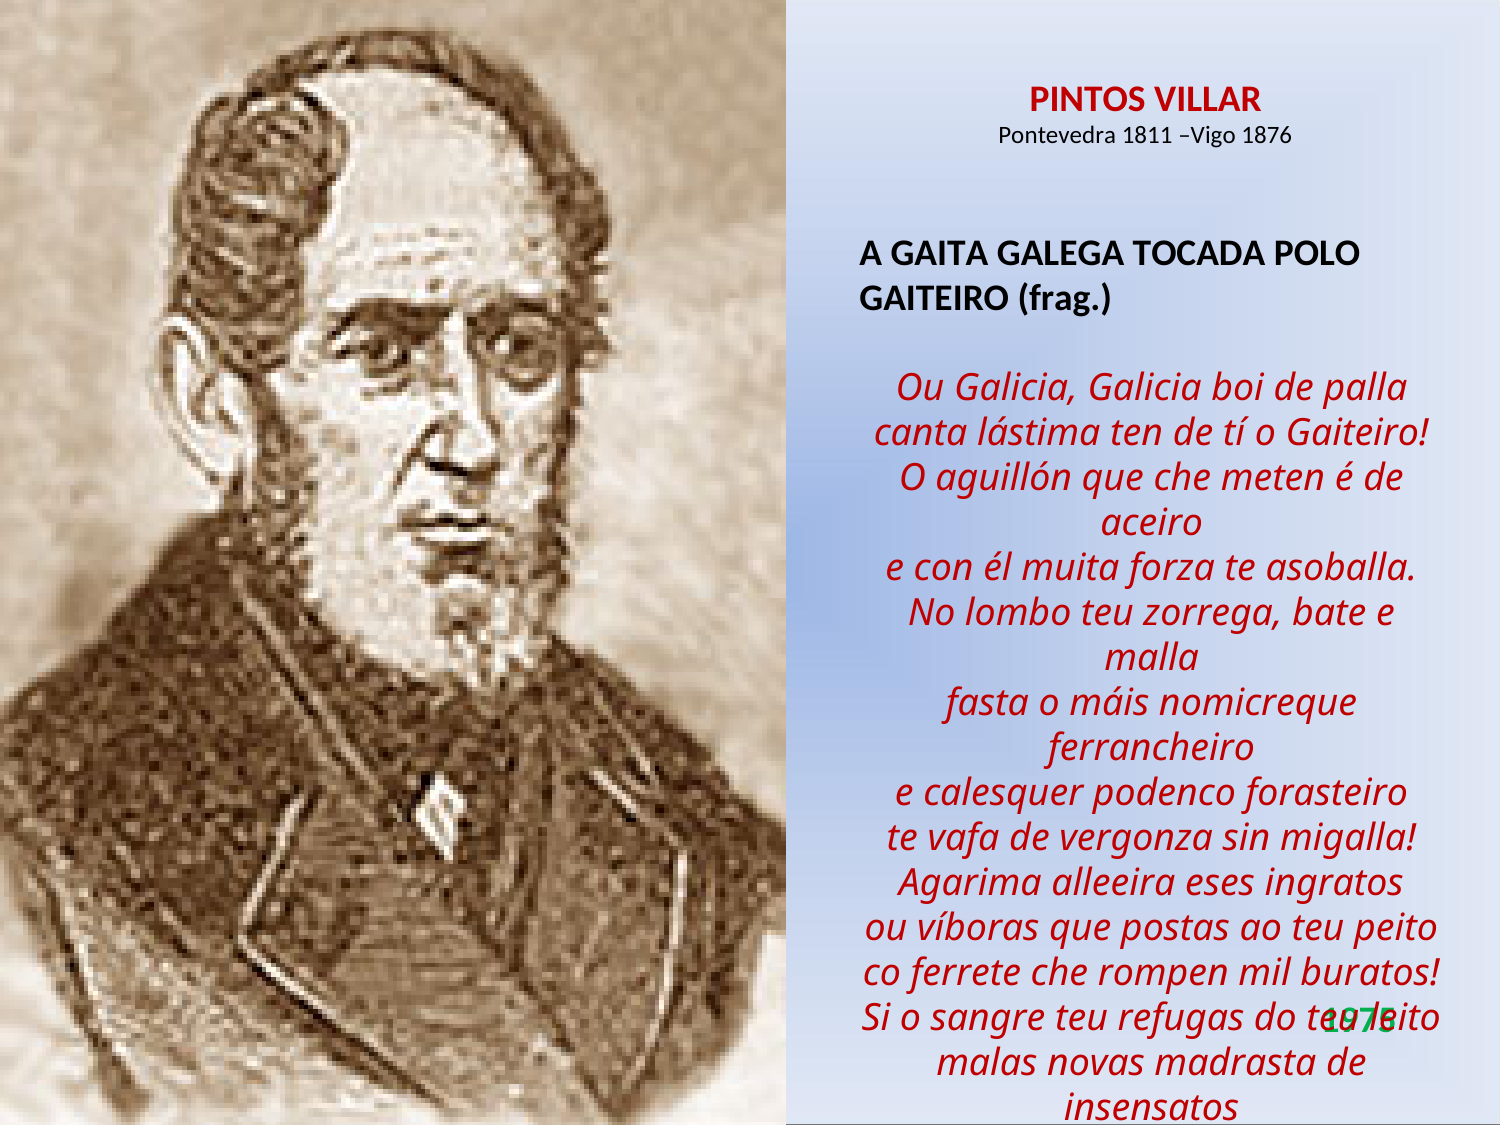

PINTOS VILLAR
Pontevedra 1811 –Vigo 1876
A GAITA GALEGA TOCADA POLO GAITEIRO (frag.)
Ou Galicia, Galicia boi de palla
canta lástima ten de tí o Gaiteiro!
O aguillón que che meten é de aceiro
e con él muita forza te asoballa.
No lombo teu zorrega, bate e malla
fasta o máis nomicreque ferrancheiro
e calesquer podenco forasteiro
te vafa de vergonza sin migalla!
Agarima alleeira eses ingratos
ou víboras que postas ao teu peito
co ferrete che rompen mil buratos!
Si o sangre teu refugas do teu leito
malas novas madrasta de insensatos
dos fillos teus ao amor nan tés direito.
1975